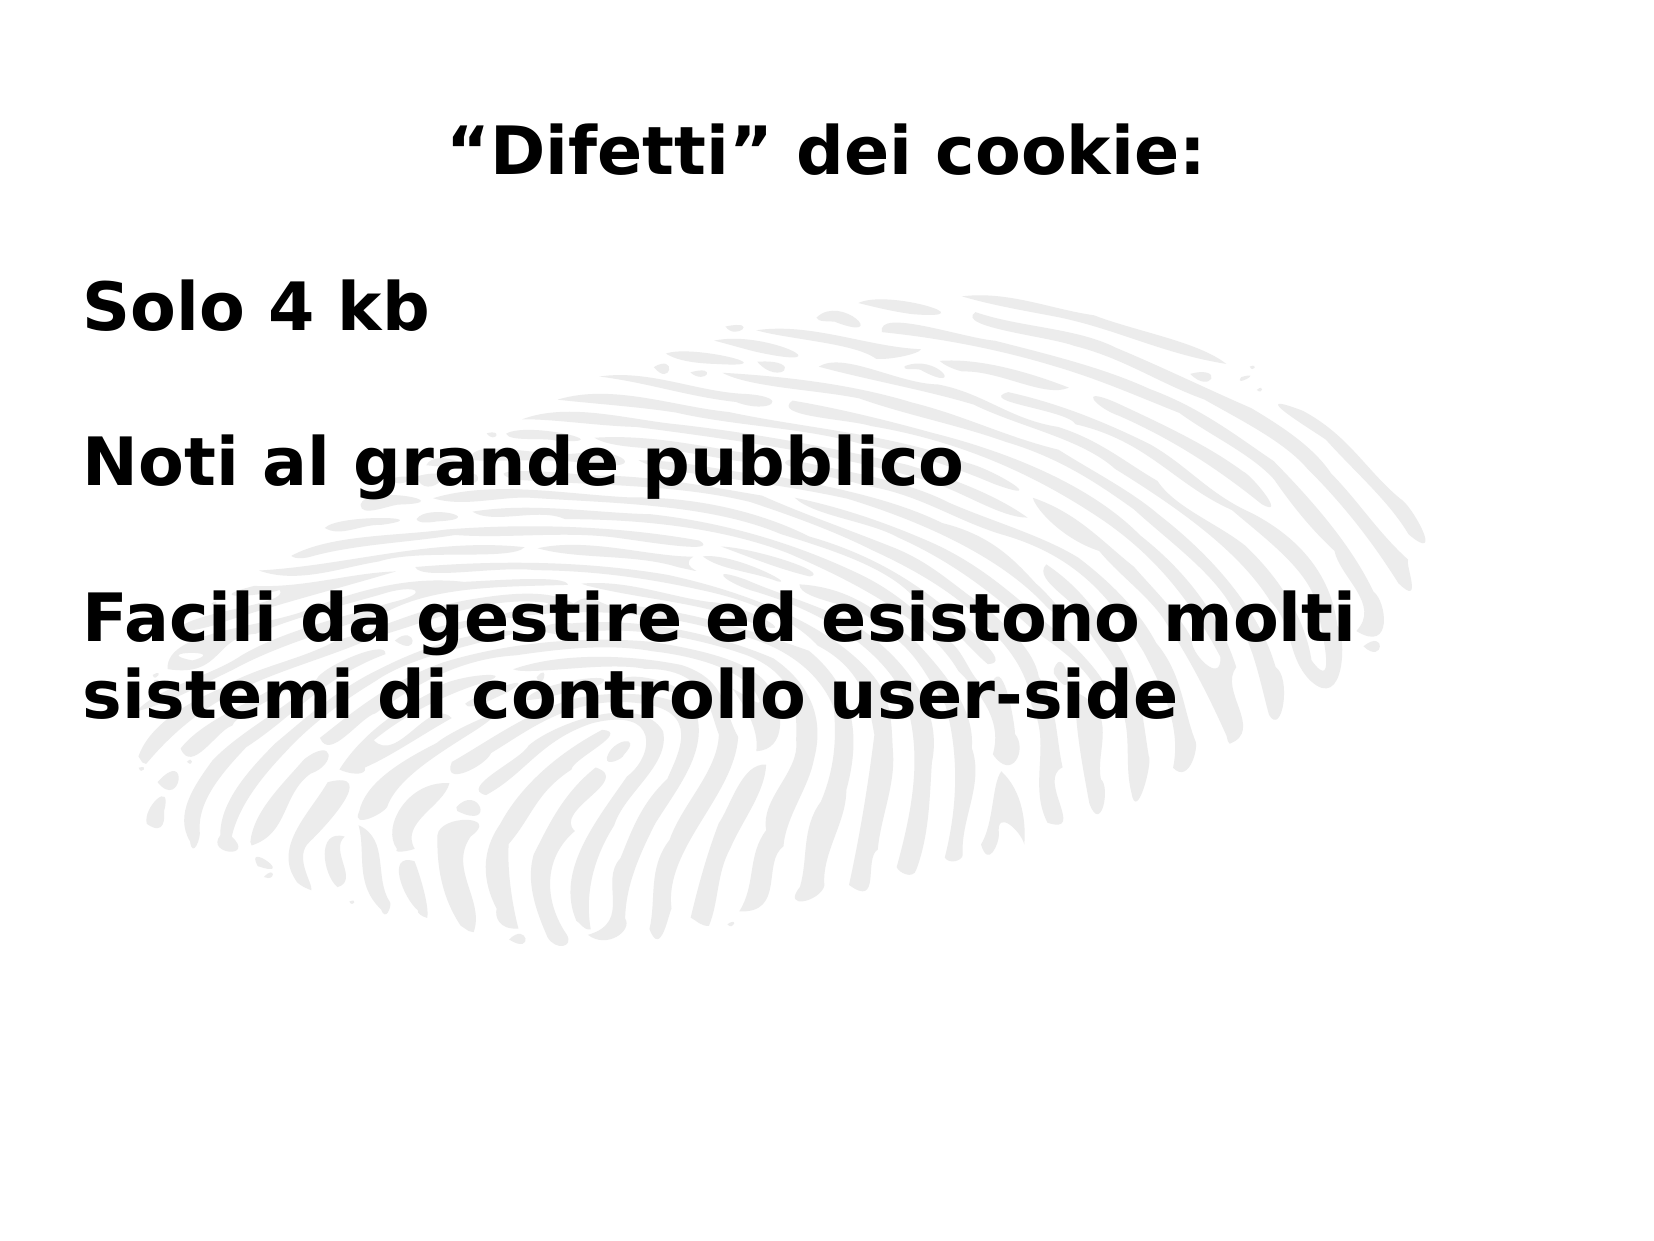

# “Difetti” dei cookie:
Solo 4 kb
Noti al grande pubblico
Facili da gestire ed esistono molti sistemi di controllo user-side